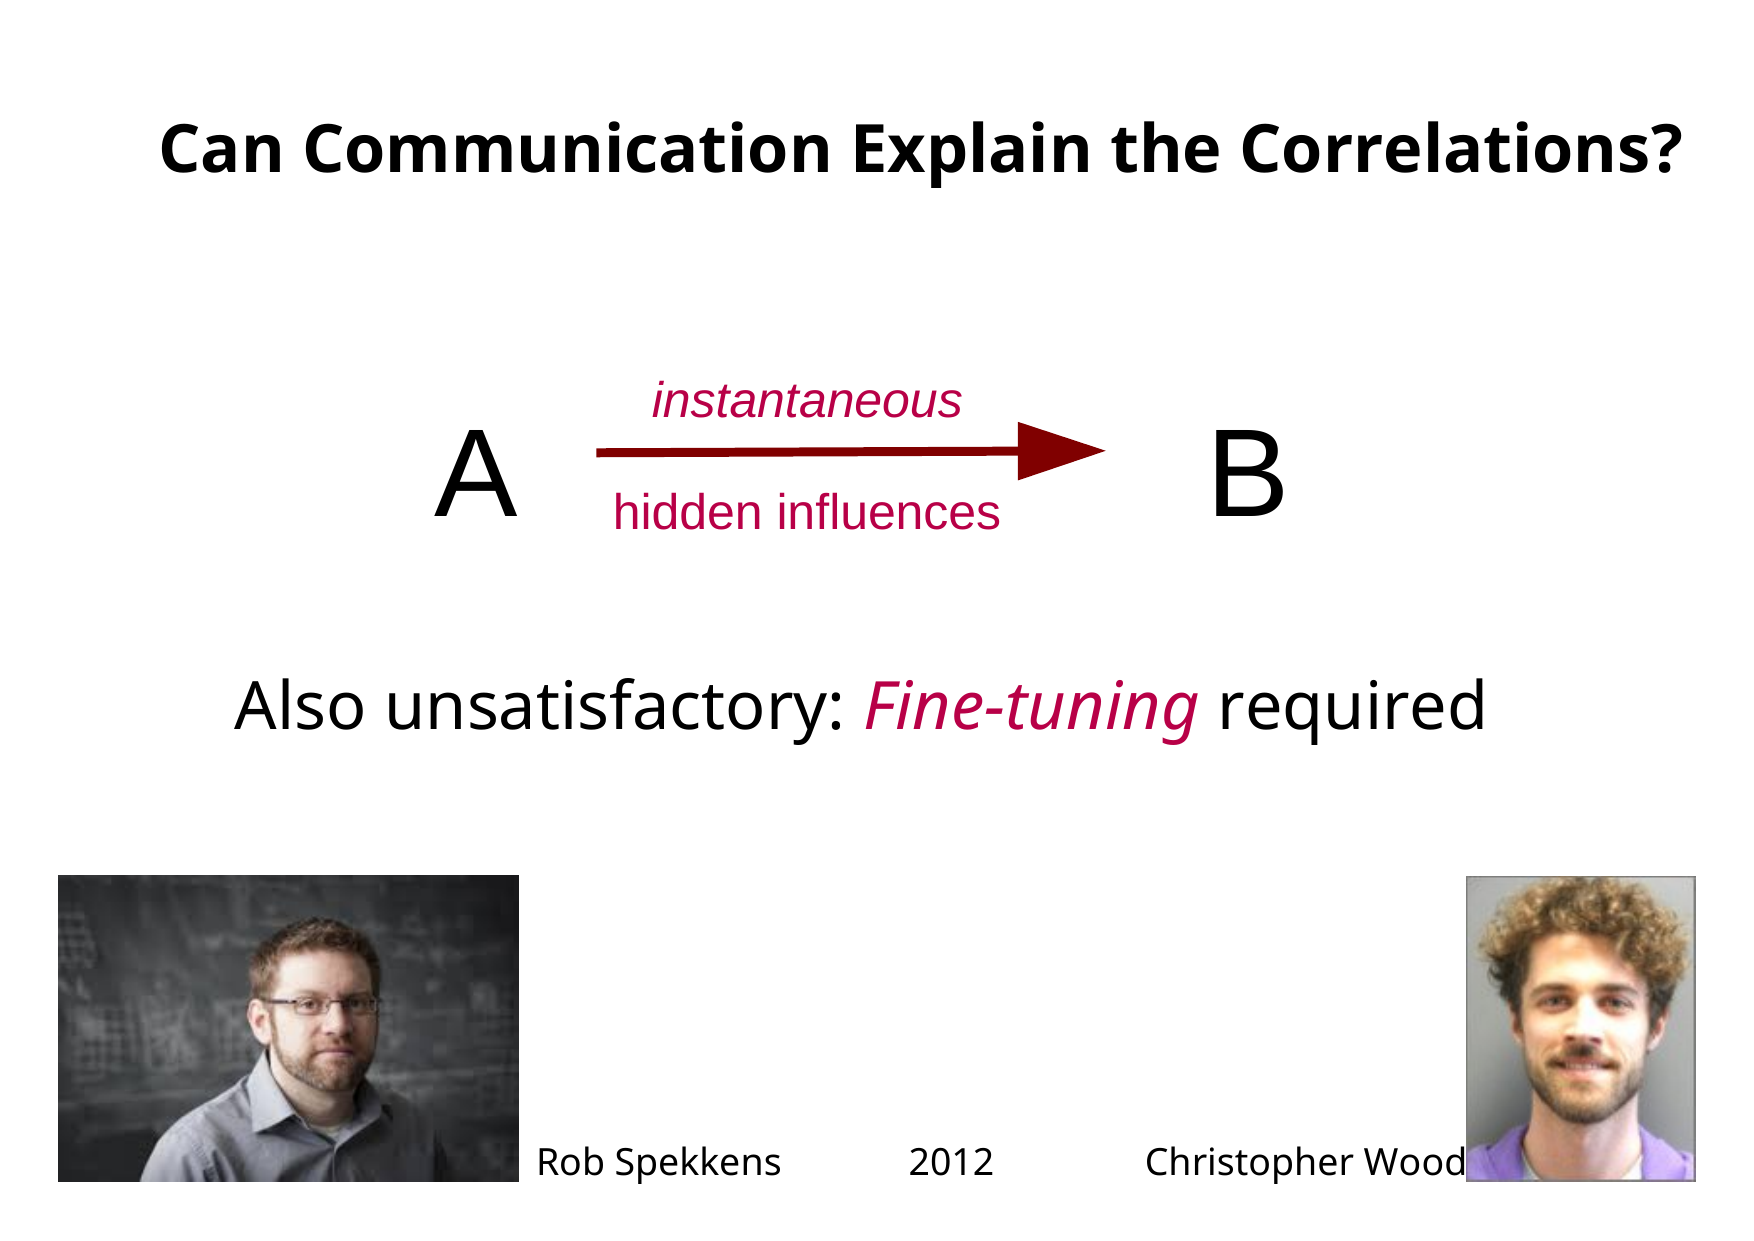

Can Communication Explain the Correlations?
instantaneous
hidden influences
A
B
Also unsatisfactory: Fine-tuning required
Christopher Wood
Rob Spekkens
2012